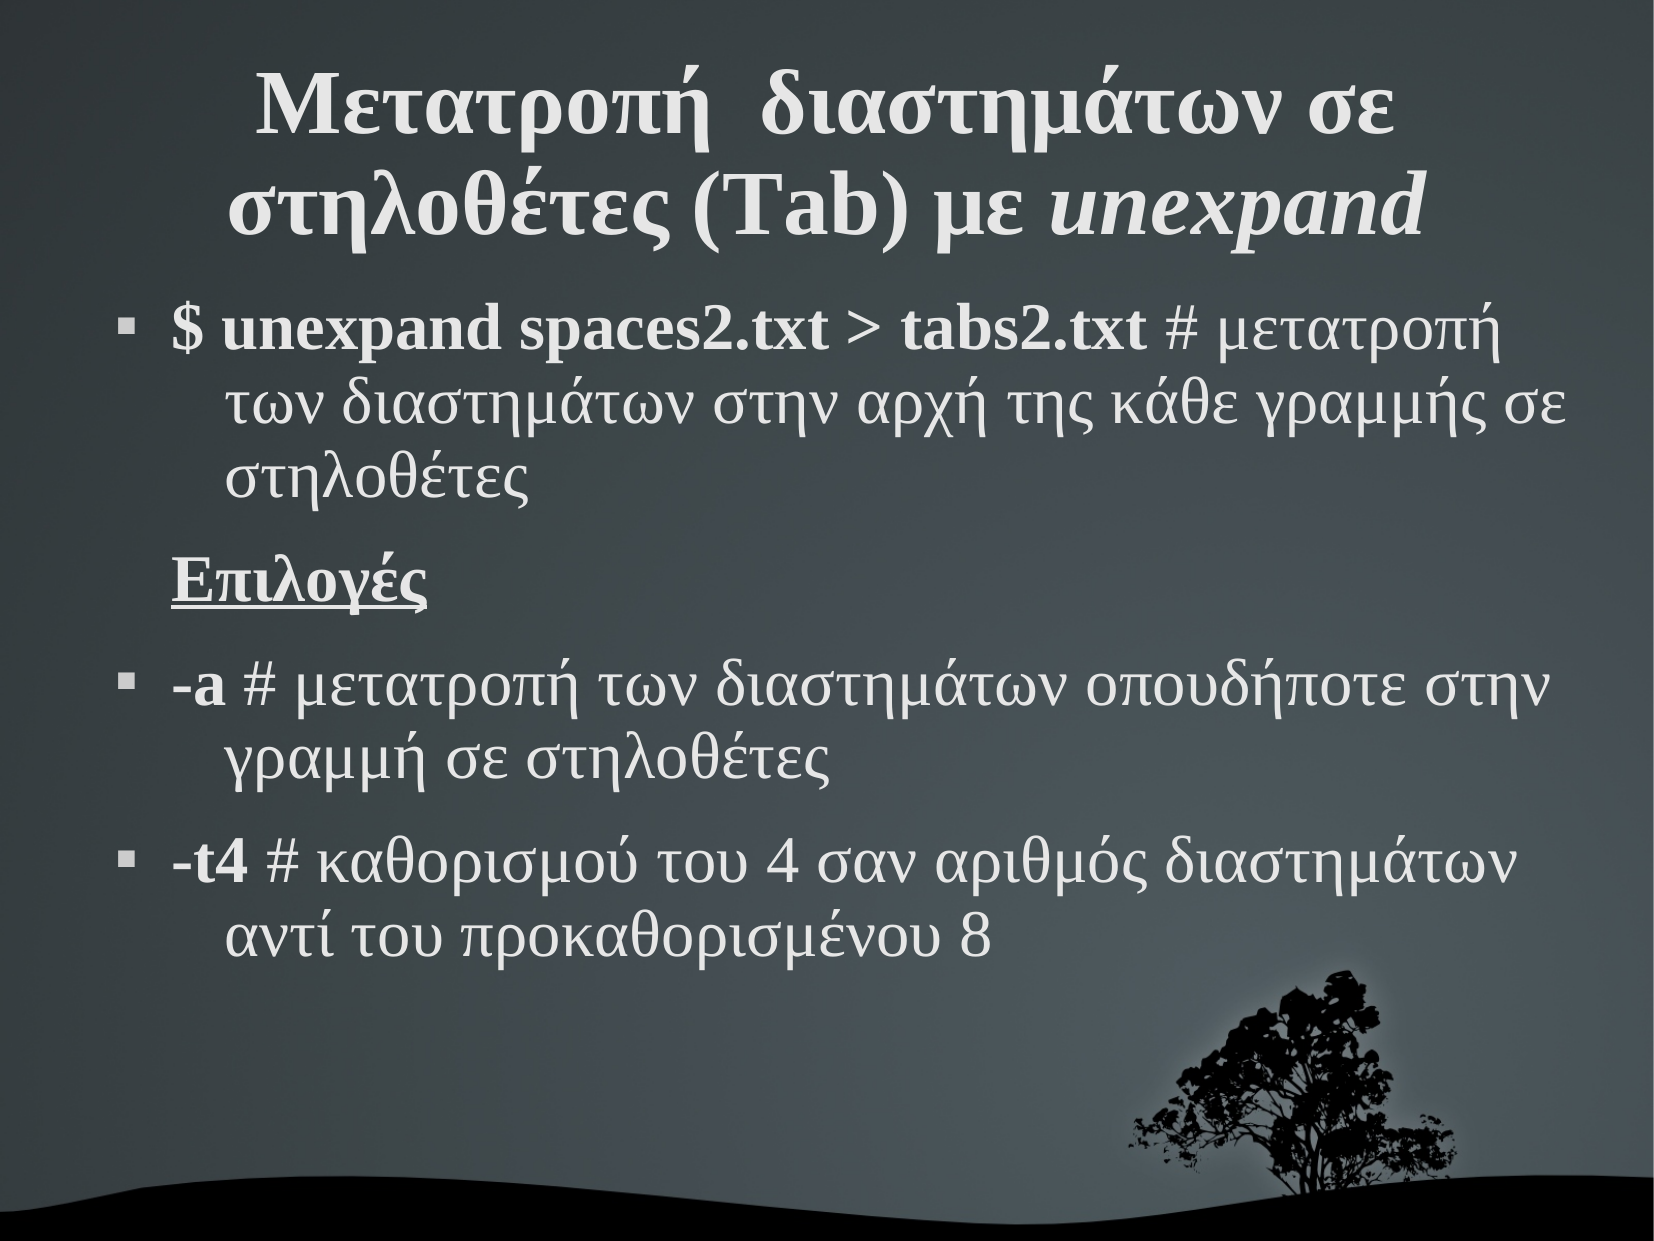

# Μετατροπή διαστημάτων σε στηλοθέτες (Tab) με unexpand
$ unexpand spaces2.txt > tabs2.txt # μετατροπή των διαστημάτων στην αρχή της κάθε γραμμής σε στηλοθέτες
Επιλογές
-a # μετατροπή των διαστημάτων οπουδήποτε στην γραμμή σε στηλοθέτες
-t4 # καθορισμού του 4 σαν αριθμός διαστημάτων αντί του προκαθορισμένου 8